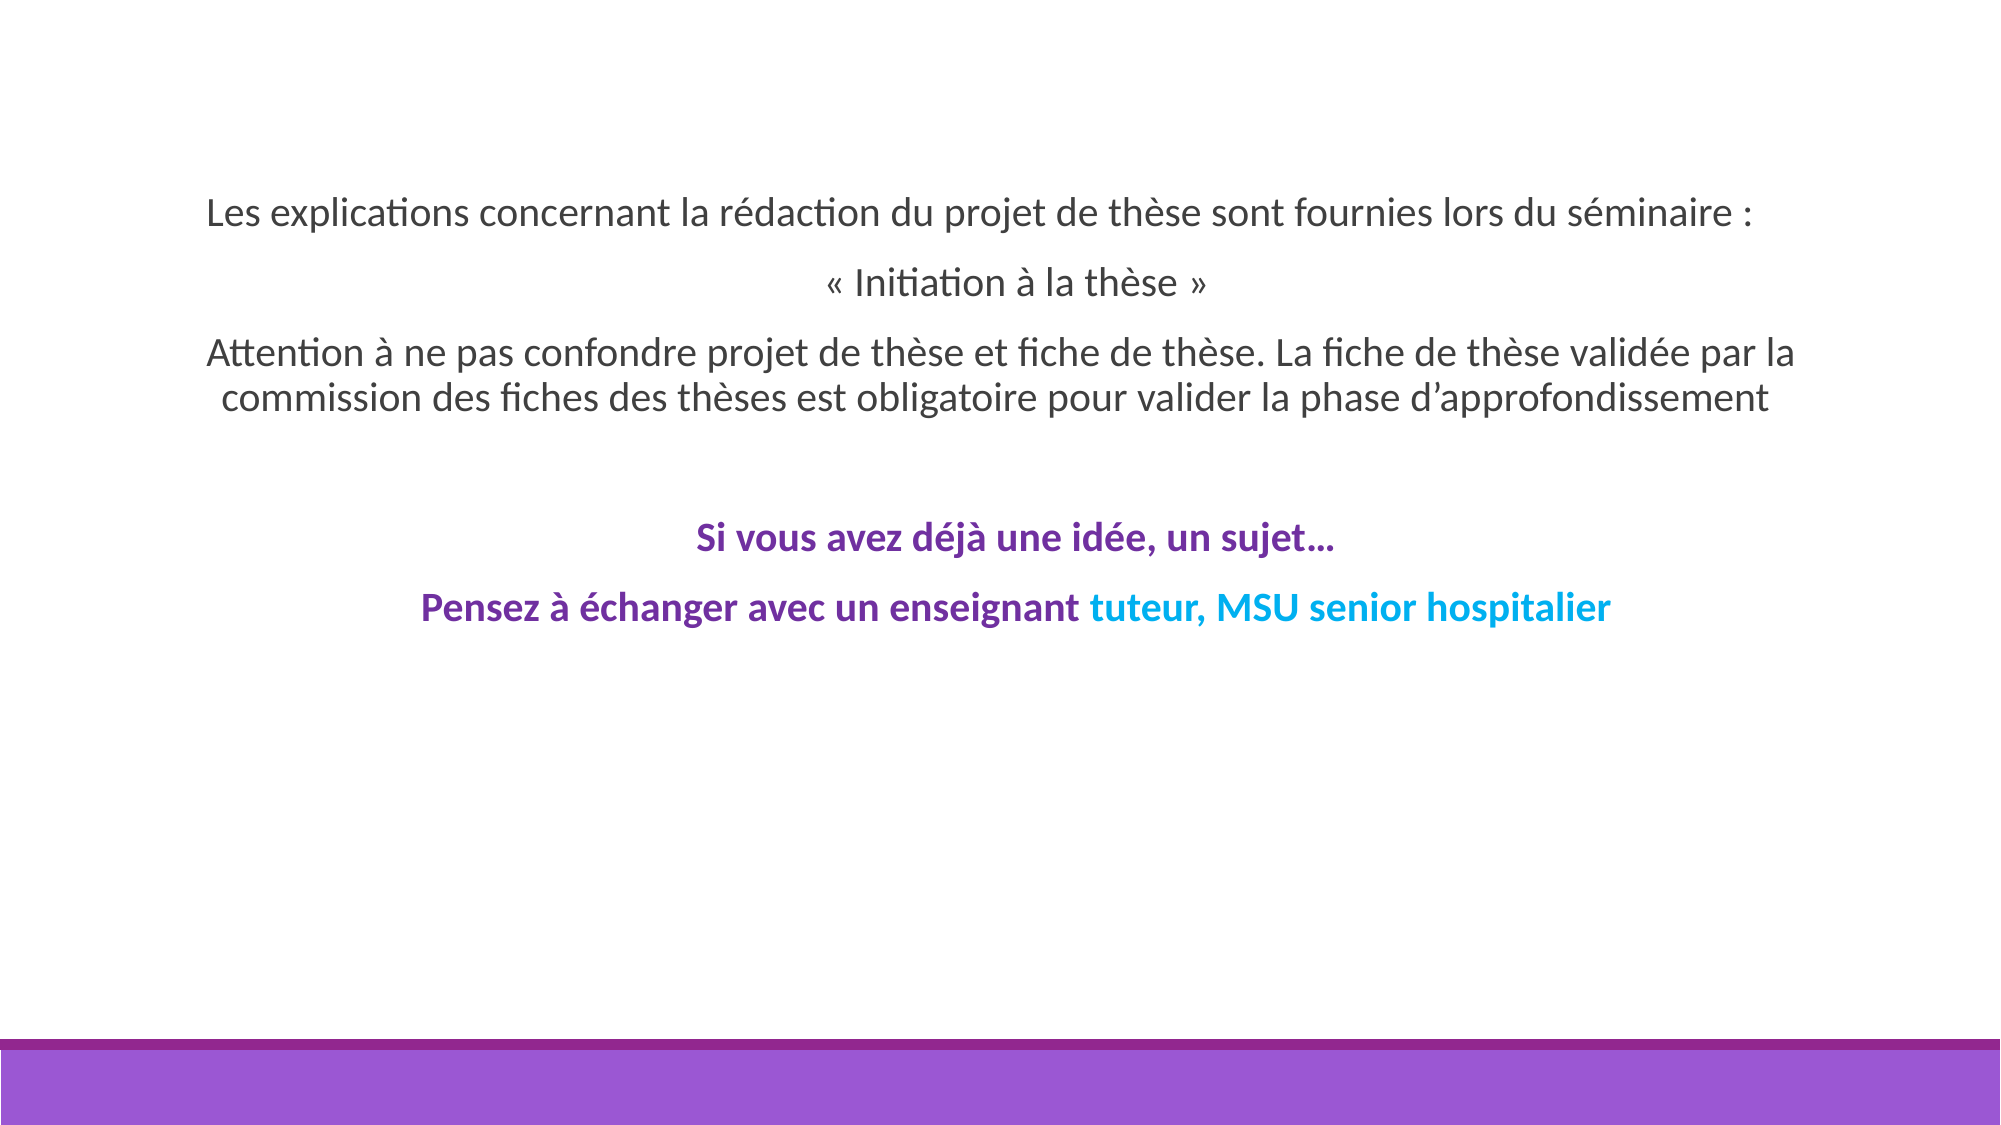

# Les explications concernant la rédaction du projet de thèse sont fournies lors du séminaire :
« Initiation à la thèse »
Attention à ne pas confondre projet de thèse et fiche de thèse. La fiche de thèse validée par la commission des fiches des thèses est obligatoire pour valider la phase d’approfondissement
Si vous avez déjà une idée, un sujet…
Pensez à échanger avec un enseignant tuteur, MSU senior hospitalier